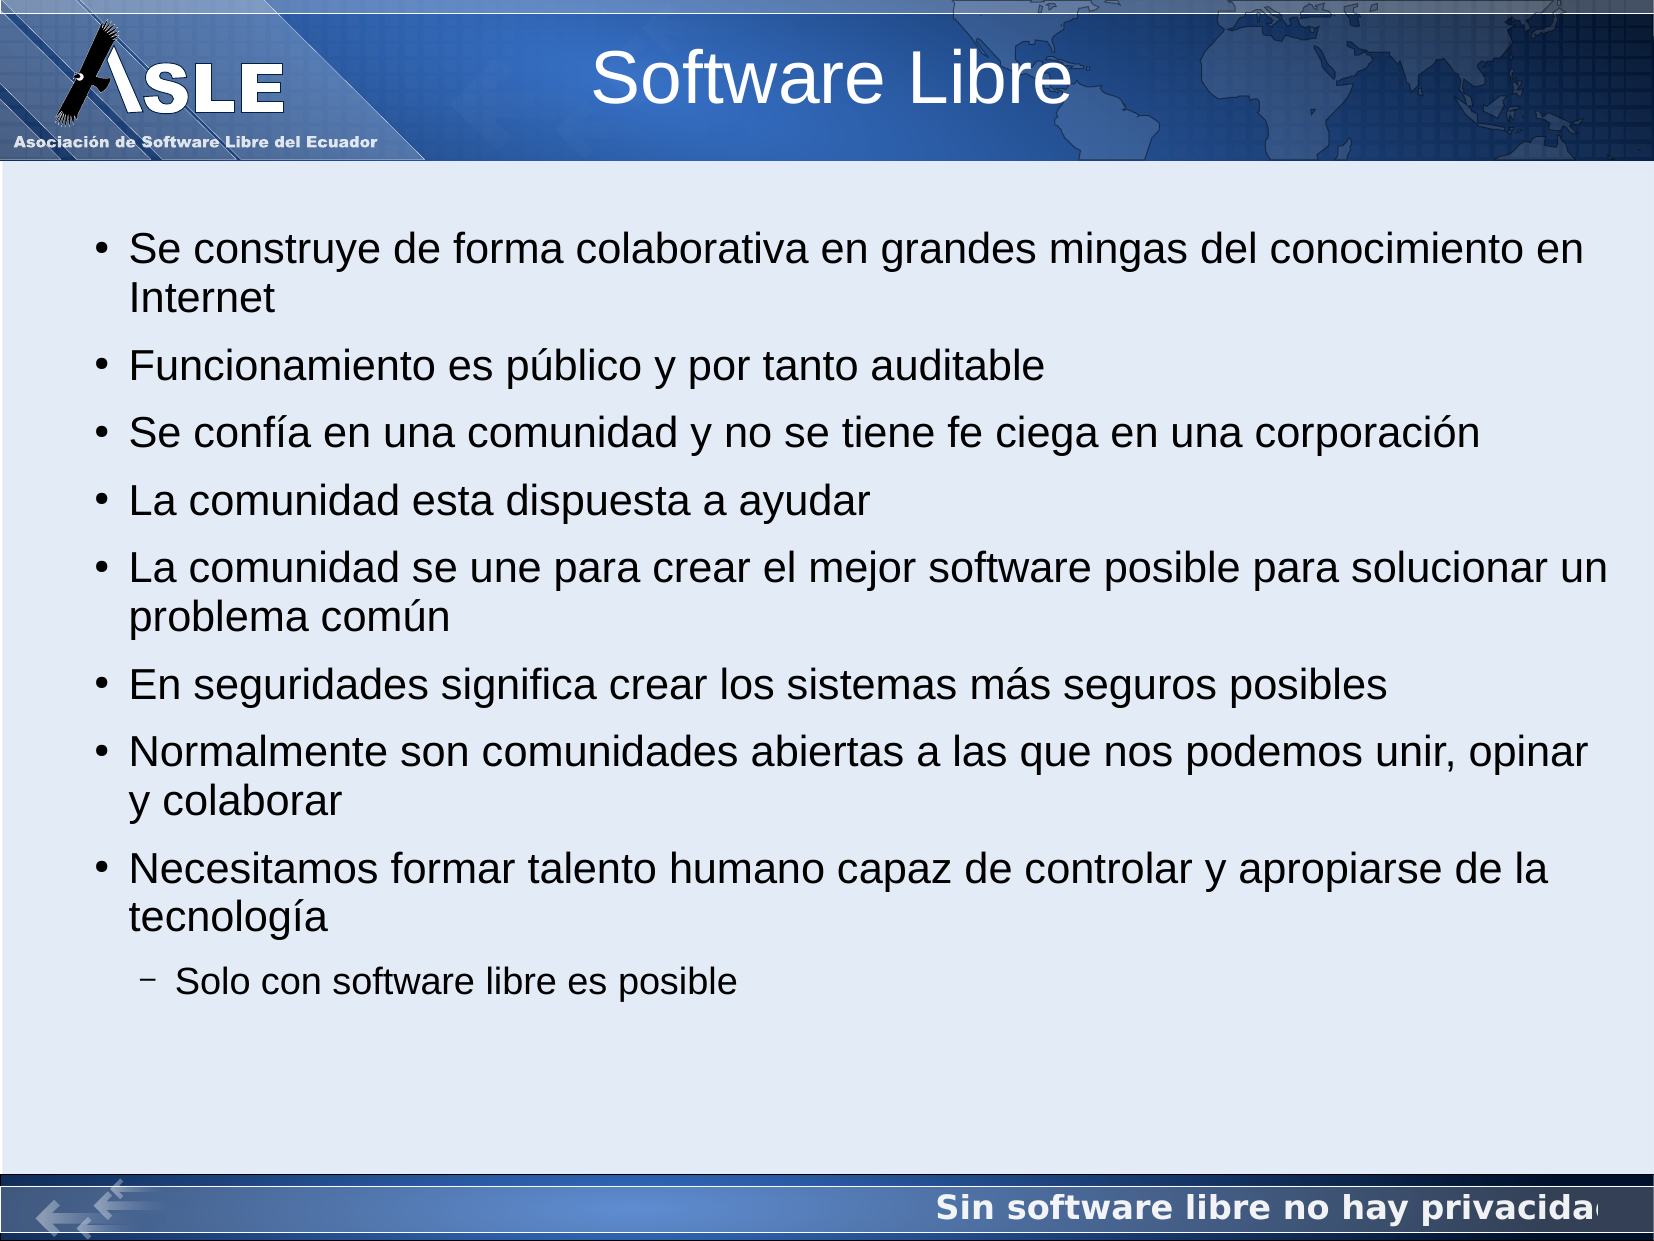

# Software Libre
Se construye de forma colaborativa en grandes mingas del conocimiento en Internet
Funcionamiento es público y por tanto auditable
Se confía en una comunidad y no se tiene fe ciega en una corporación
La comunidad esta dispuesta a ayudar
La comunidad se une para crear el mejor software posible para solucionar un problema común
En seguridades significa crear los sistemas más seguros posibles
Normalmente son comunidades abiertas a las que nos podemos unir, opinar y colaborar
Necesitamos formar talento humano capaz de controlar y apropiarse de la tecnología
Solo con software libre es posible